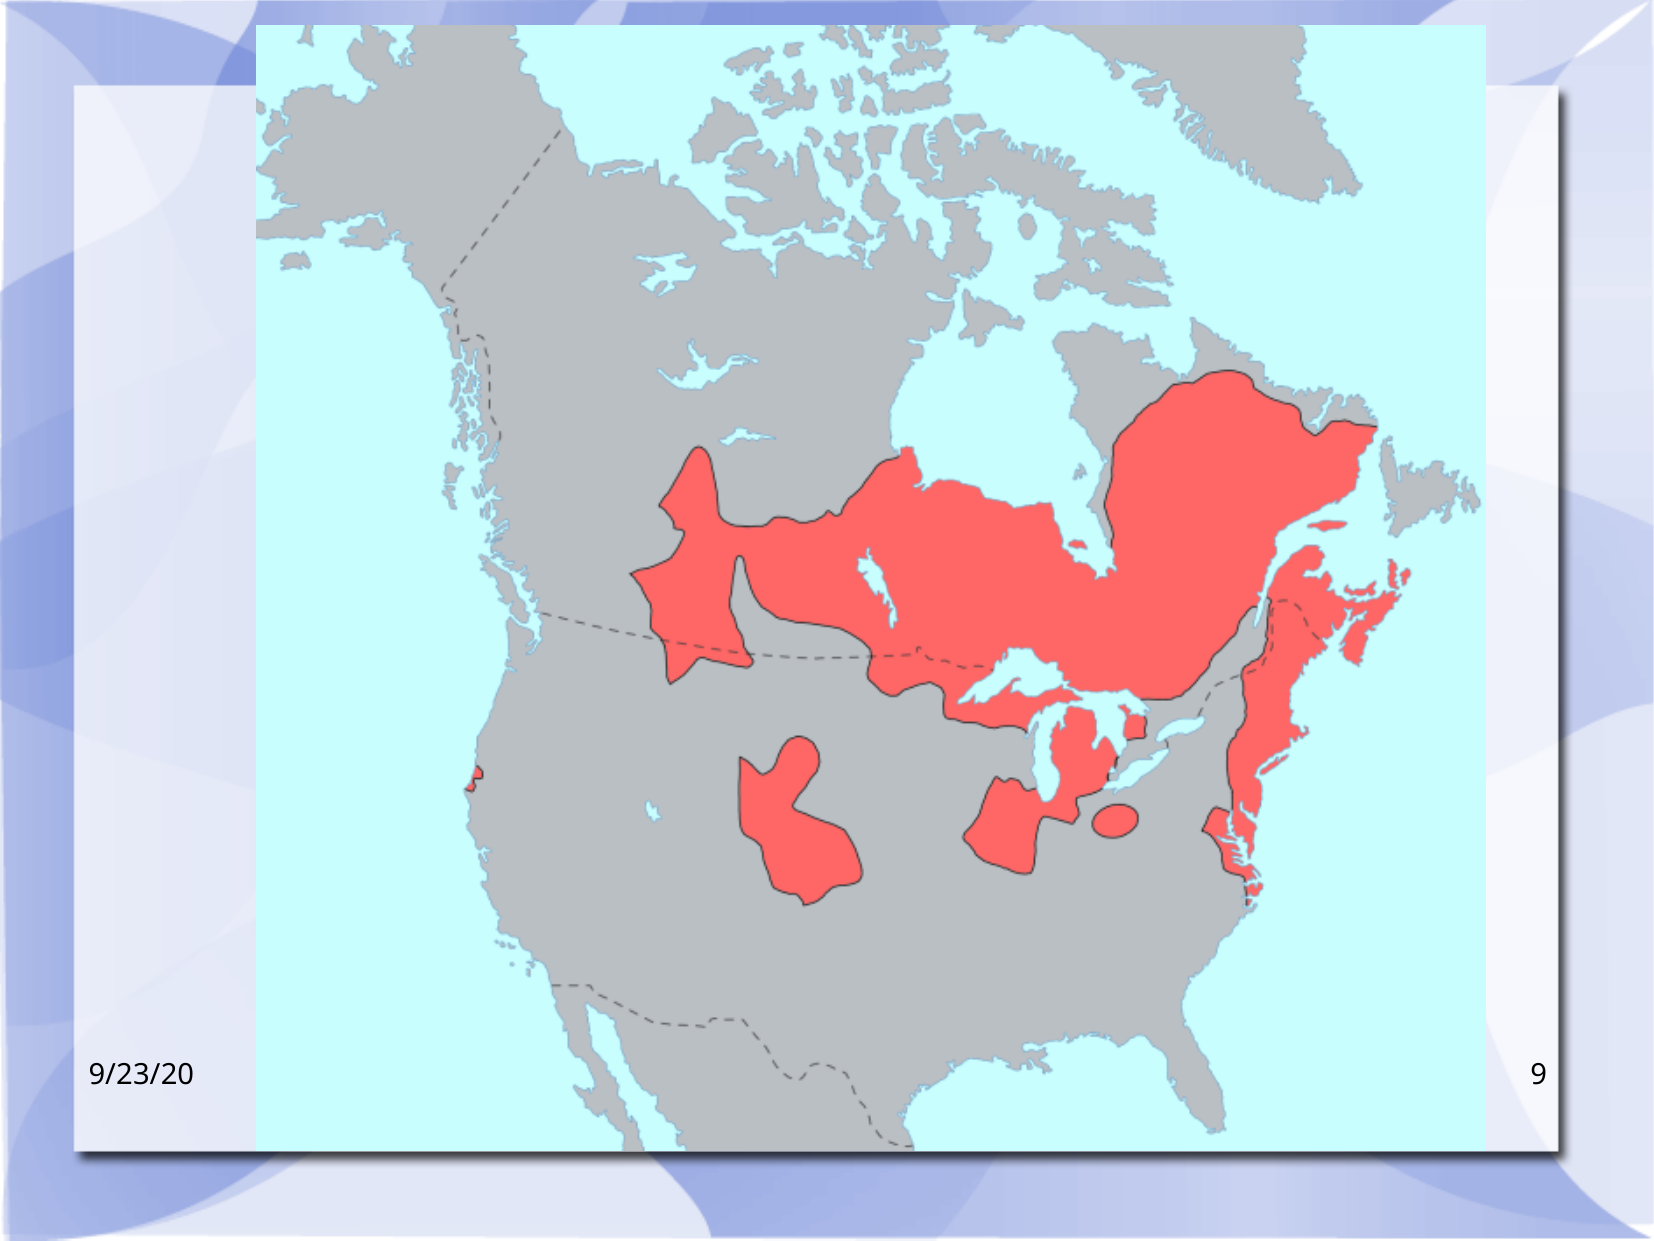

9/23/20
Autumn 2020 OLLI Indigenous Cultures
9